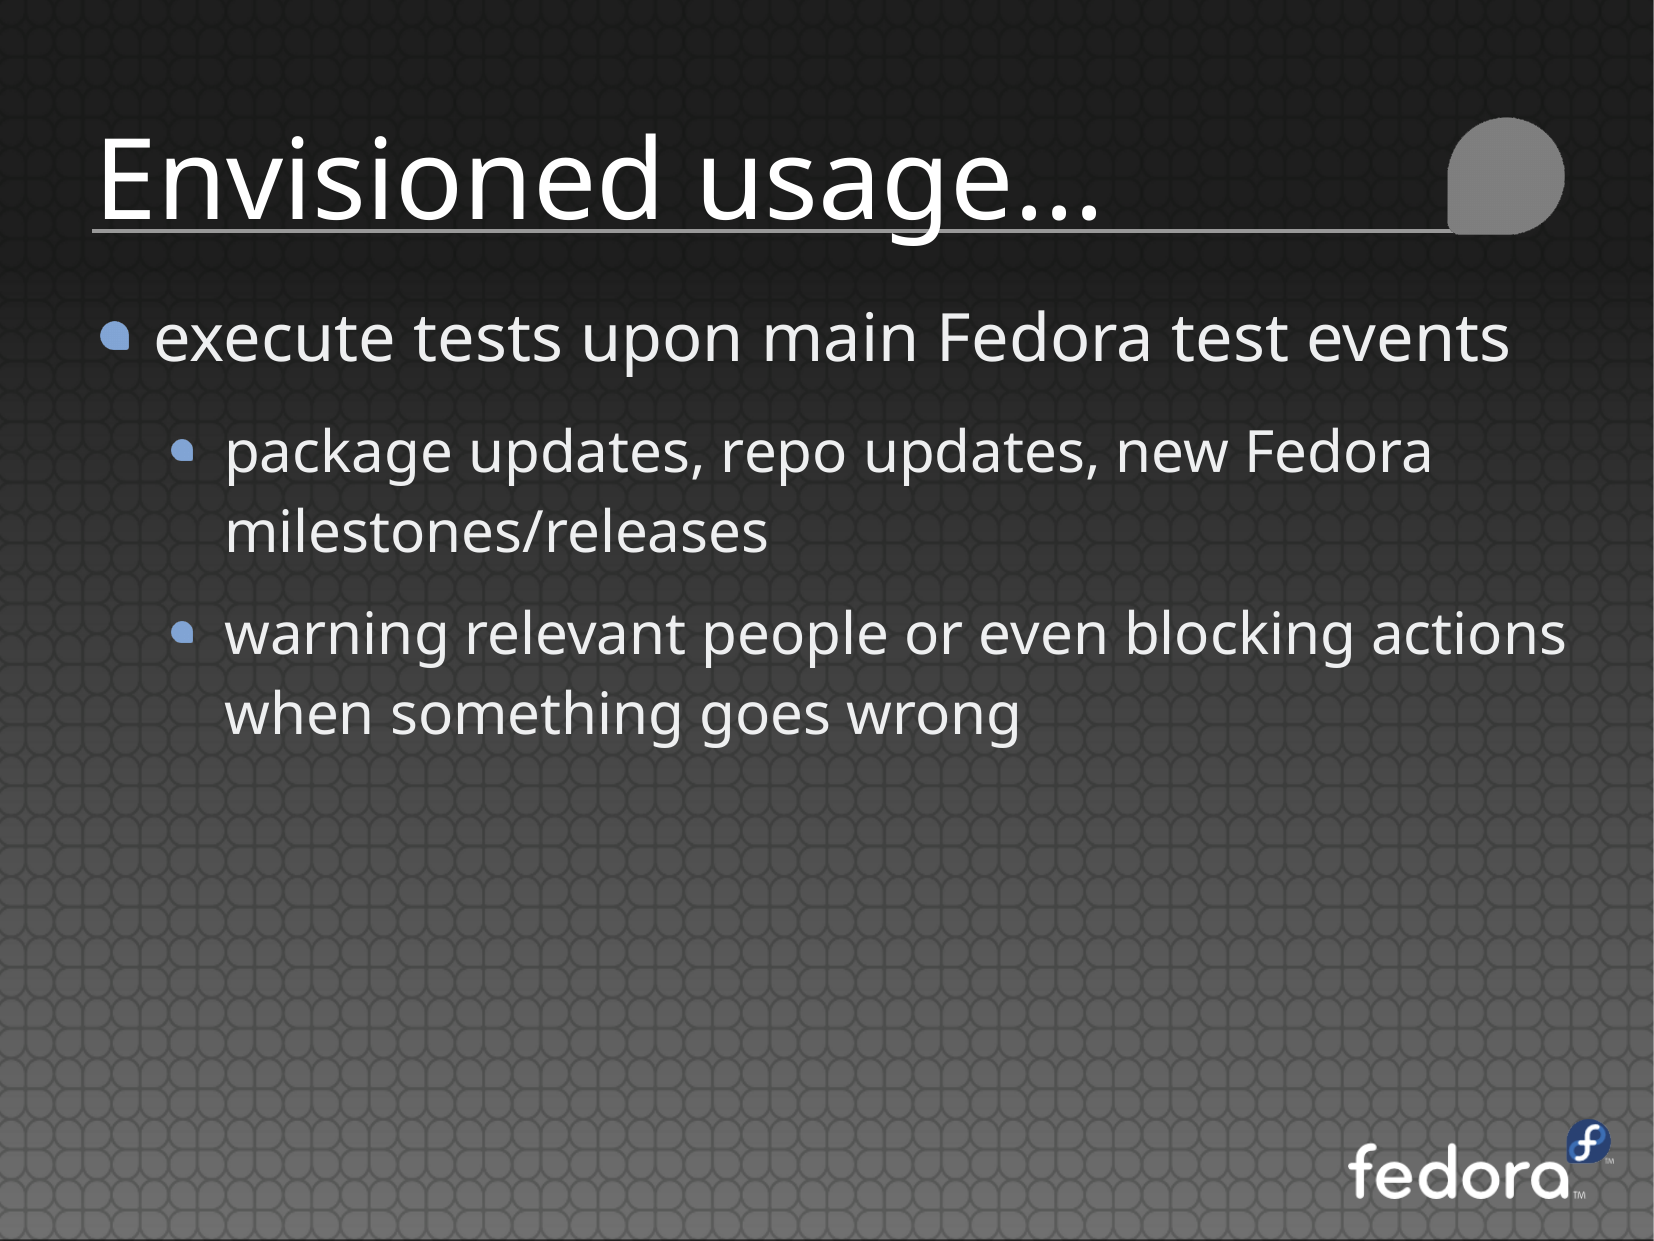

Envisioned usage...
# execute tests upon main Fedora test events
package updates, repo updates, new Fedora milestones/releases
warning relevant people or even blocking actions when something goes wrong